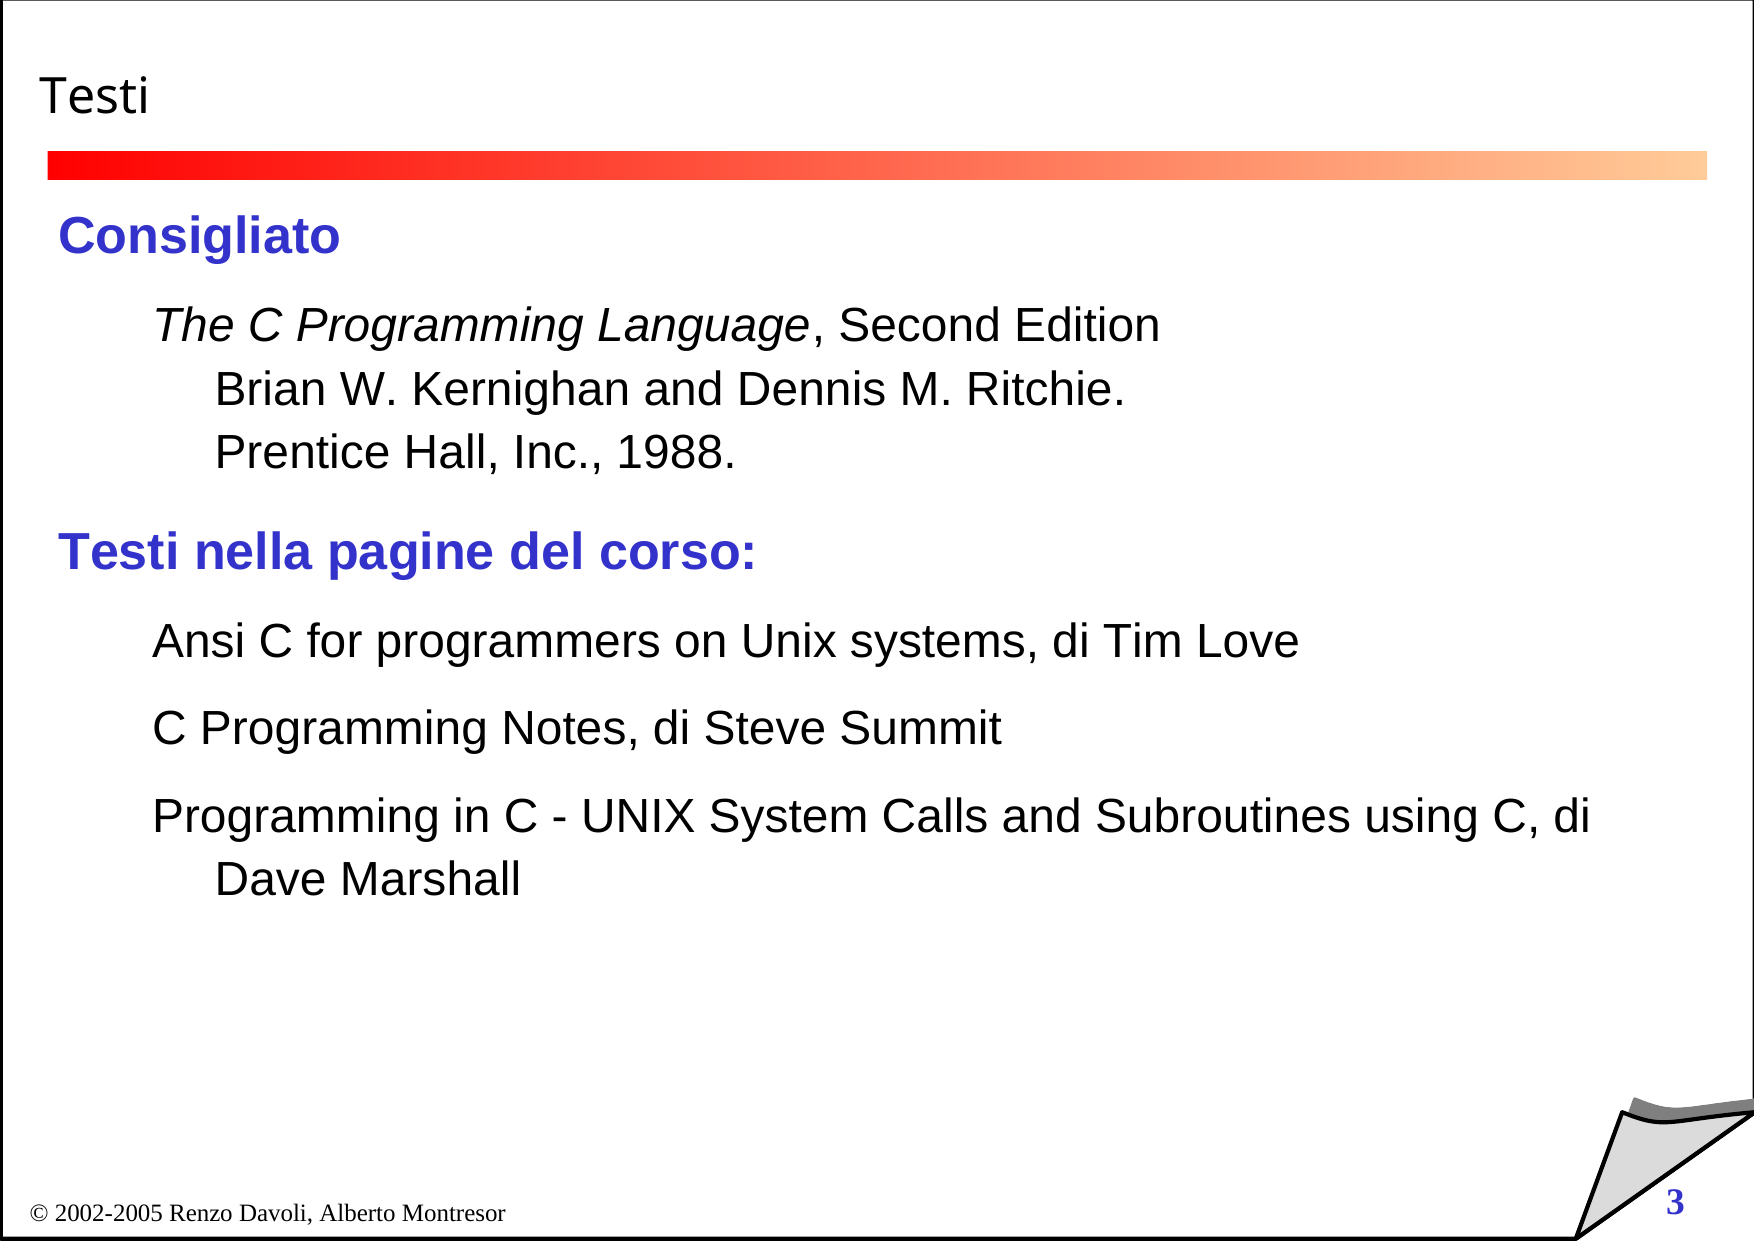

# Testi
Consigliato
The C Programming Language, Second Edition
Brian W. Kernighan and Dennis M. Ritchie.
Prentice Hall, Inc., 1988.
Testi nella pagine del corso:
Ansi C for programmers on Unix systems, di Tim Love
C Programming Notes, di Steve Summit
Programming in C - UNIX System Calls and Subroutines using C, di Dave Marshall